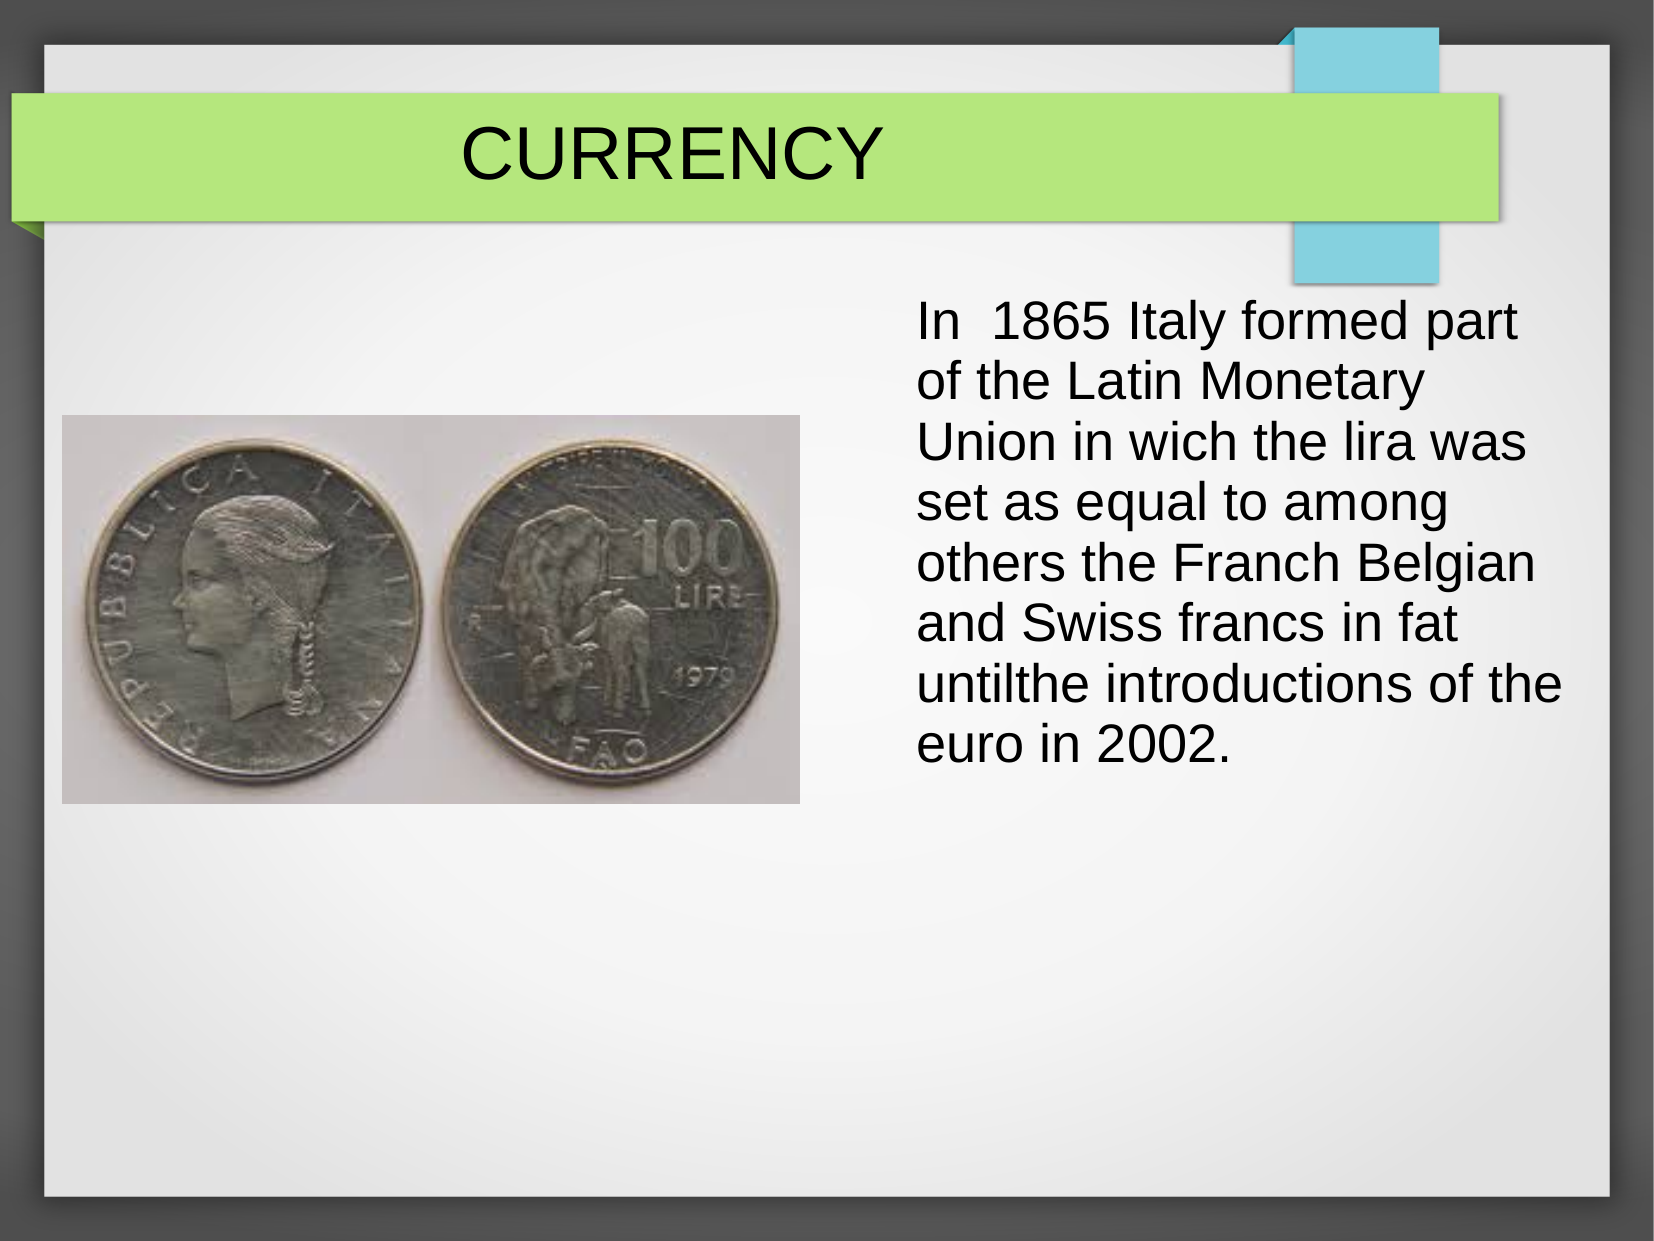

# CURRENCY
In 1865 Italy formed part of the Latin Monetary Union in wich the lira was set as equal to among others the Franch Belgian and Swiss francs in fat untilthe introductions of the euro in 2002.